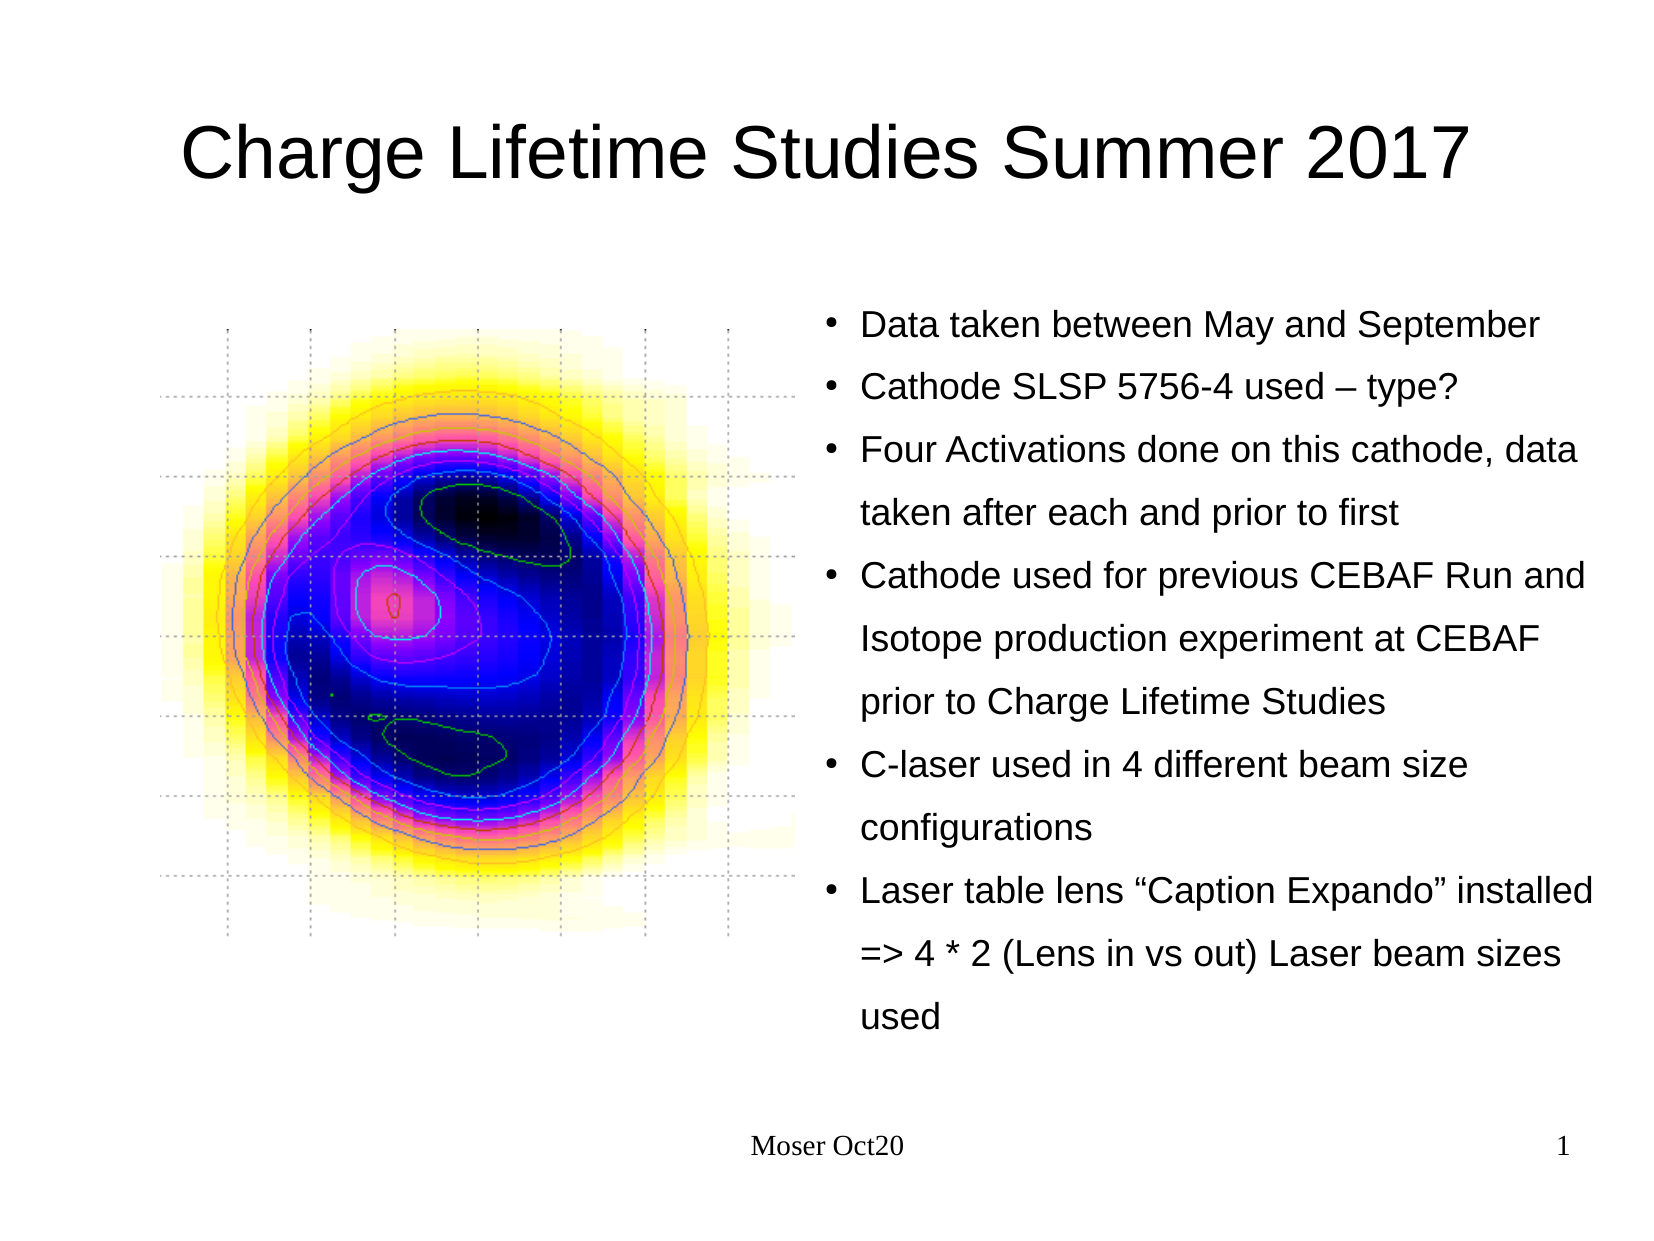

# Charge Lifetime Studies Summer 2017
Data taken between May and September
Cathode SLSP 5756-4 used – type?
Four Activations done on this cathode, data taken after each and prior to first
Cathode used for previous CEBAF Run and Isotope production experiment at CEBAF prior to Charge Lifetime Studies
C-laser used in 4 different beam size configurations
Laser table lens “Caption Expando” installed => 4 * 2 (Lens in vs out) Laser beam sizes used
Moser Oct20
1